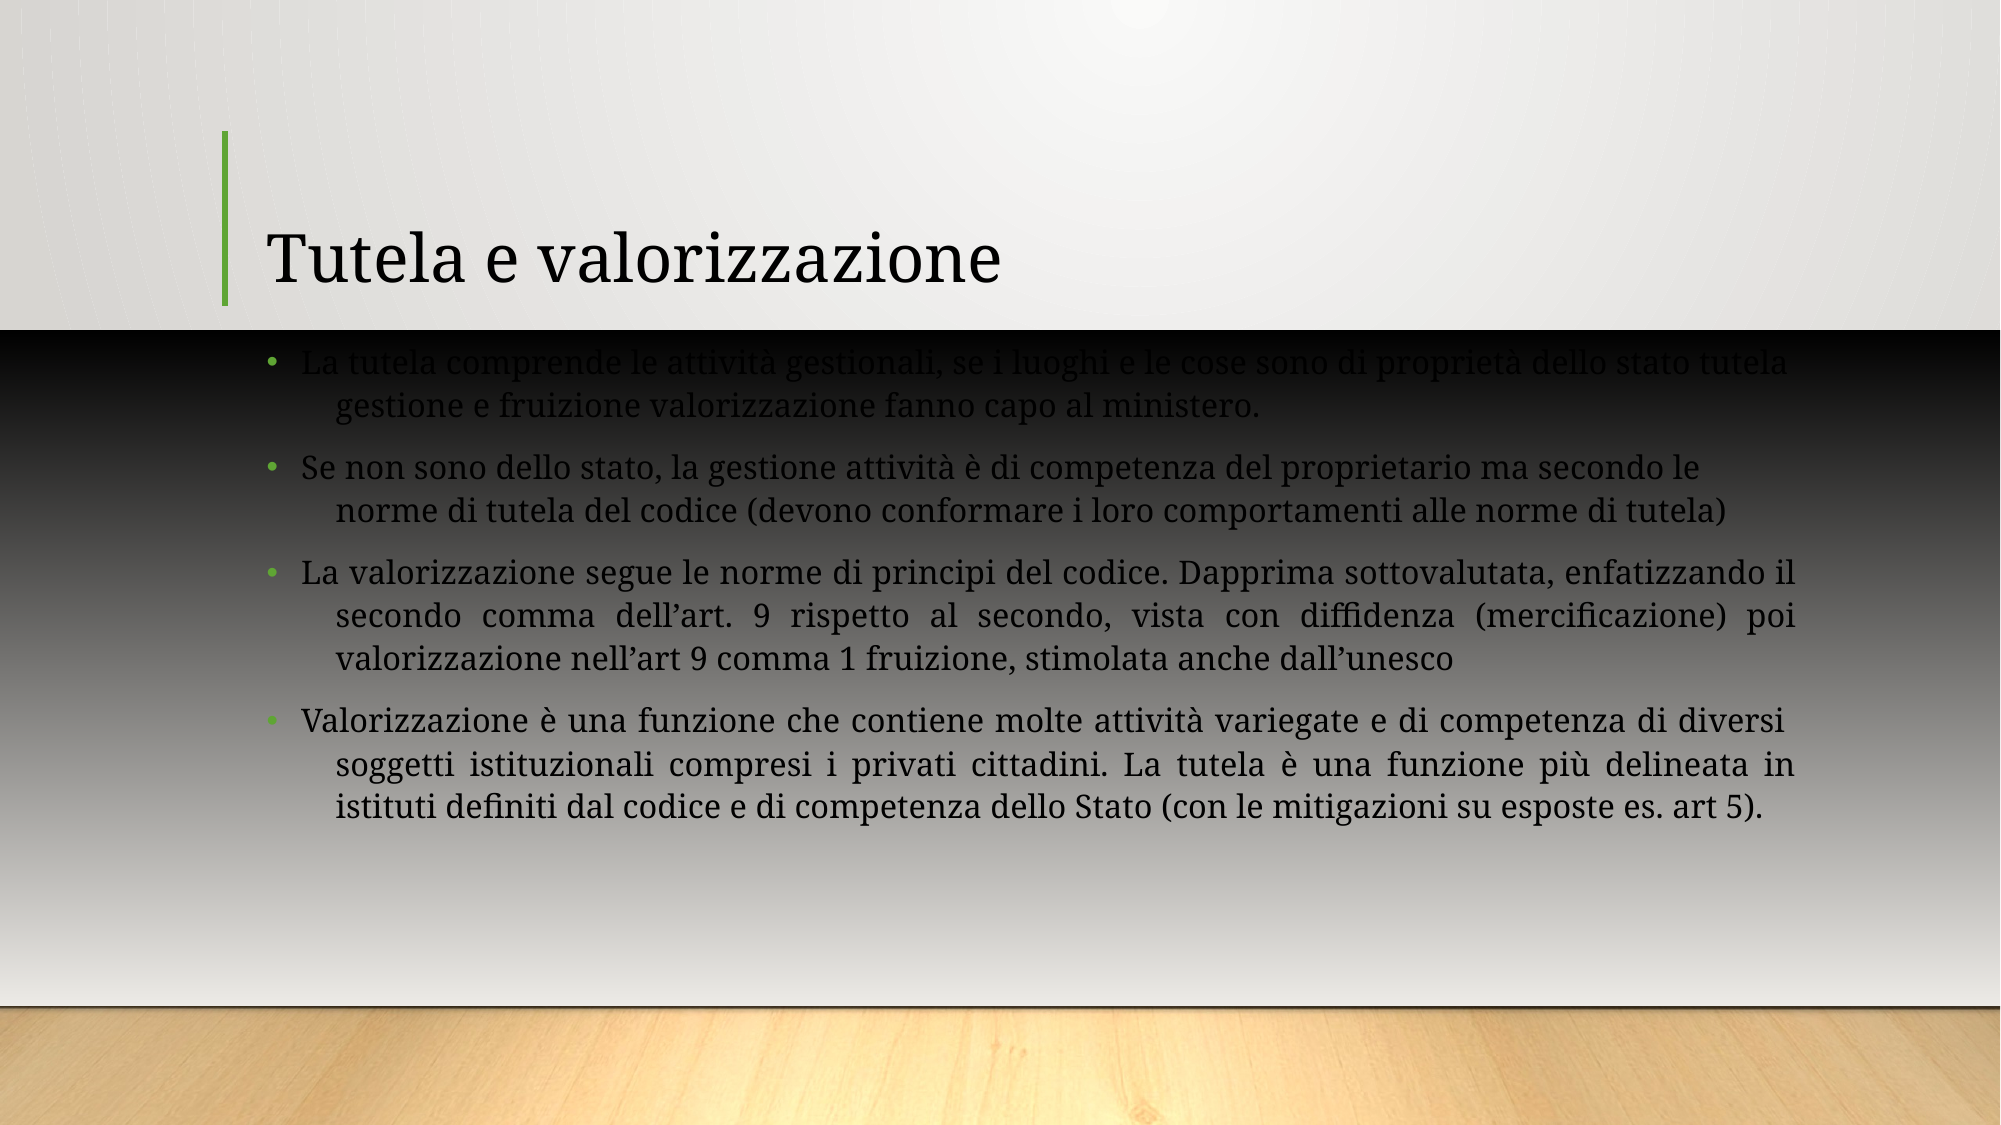

# Tutela e valorizzazione
La tutela comprende le attività gestionali, se i luoghi e le cose sono di proprietà dello stato tutela gestione e fruizione valorizzazione fanno capo al ministero.
Se non sono dello stato, la gestione attività è di competenza del proprietario ma secondo le norme di tutela del codice (devono conformare i loro comportamenti alle norme di tutela)
La valorizzazione segue le norme di principi del codice. Dapprima sottovalutata, enfatizzando il secondo comma dell’art. 9 rispetto al secondo, vista con diffidenza (mercificazione) poi valorizzazione nell’art 9 comma 1 fruizione, stimolata anche dall’unesco
Valorizzazione è una funzione che contiene molte attività variegate e di competenza di diversi soggetti istituzionali compresi i privati cittadini. La tutela è una funzione più delineata in istituti definiti dal codice e di competenza dello Stato (con le mitigazioni su esposte es. art 5).